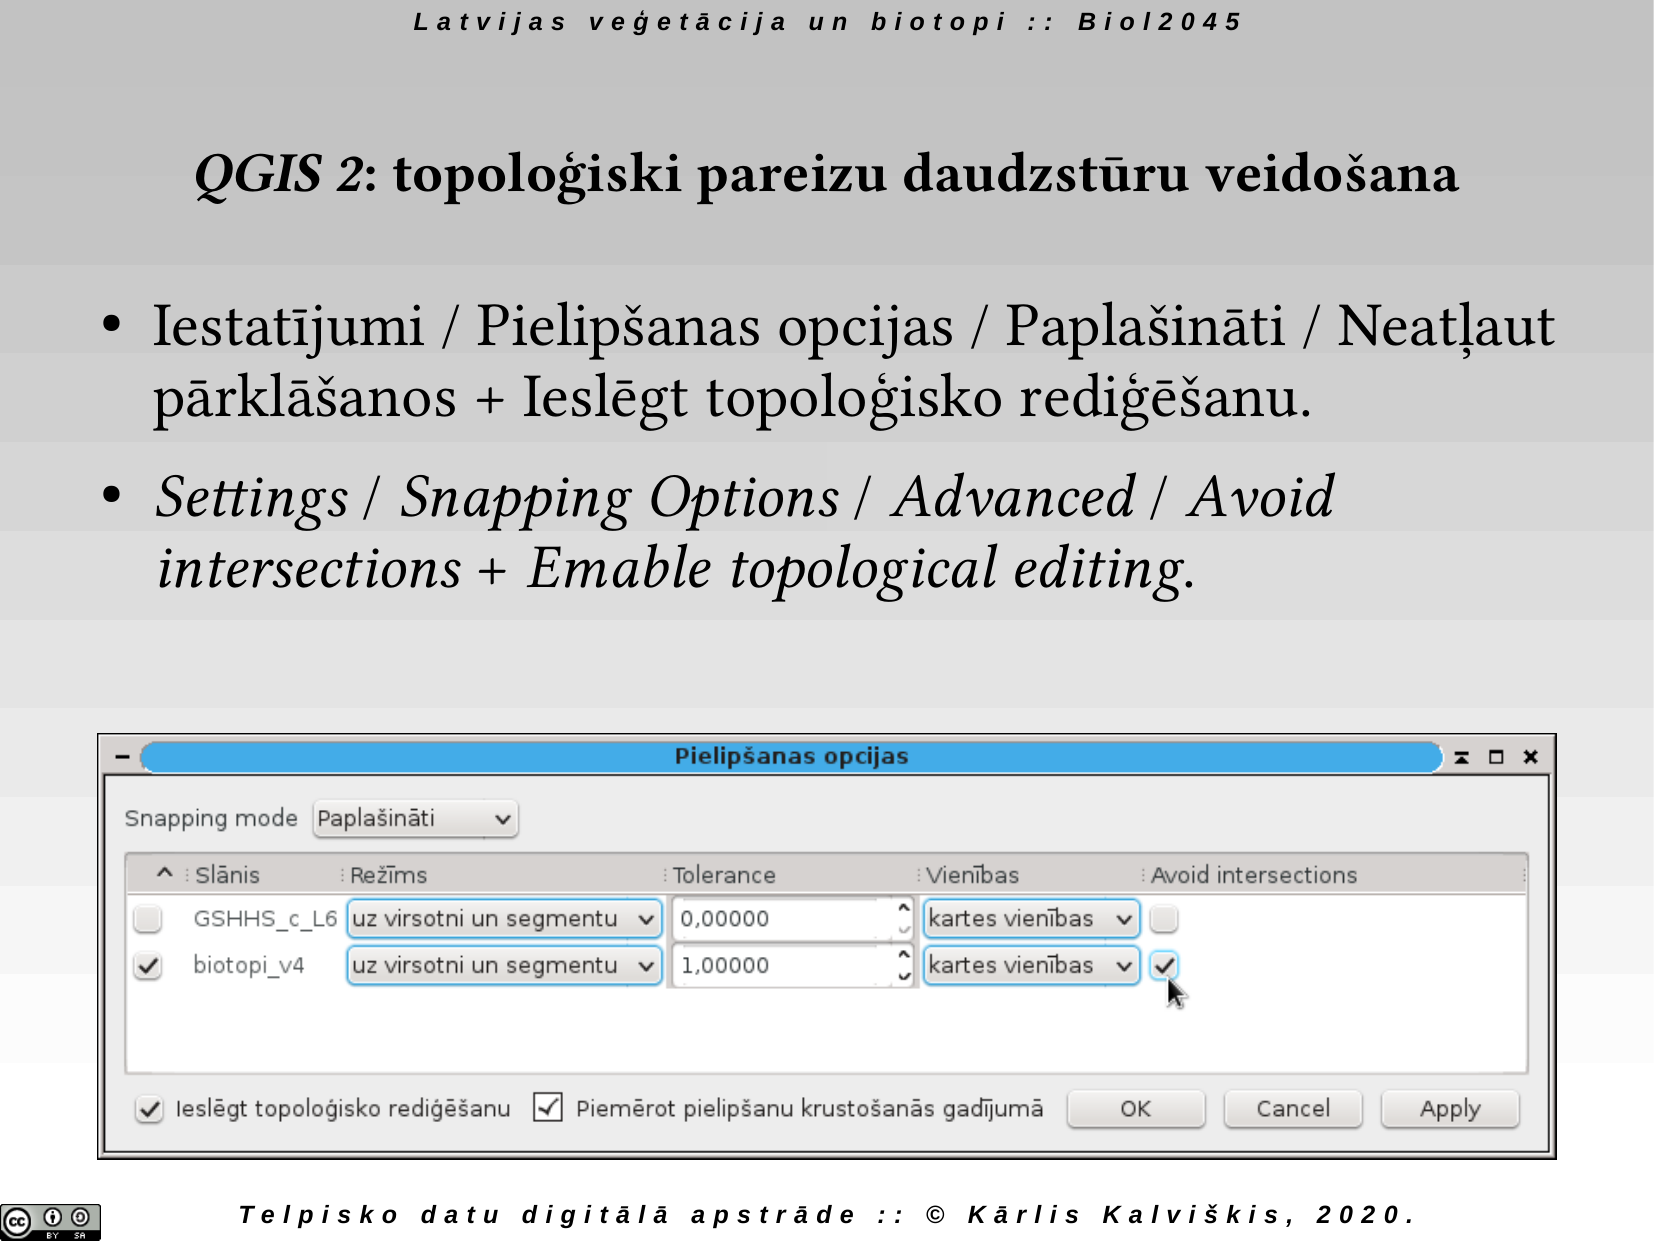

# QGIS 2: topoloģiski pareizu daudzstūru veidošana
Iestatījumi / Pielipšanas opcijas / Paplašināti / Neatļaut pārklāšanos + Ieslēgt topoloģisko rediģēšanu.
Settings / Snapping Options / Advanced / Avoid intersections + Emable topological editing.